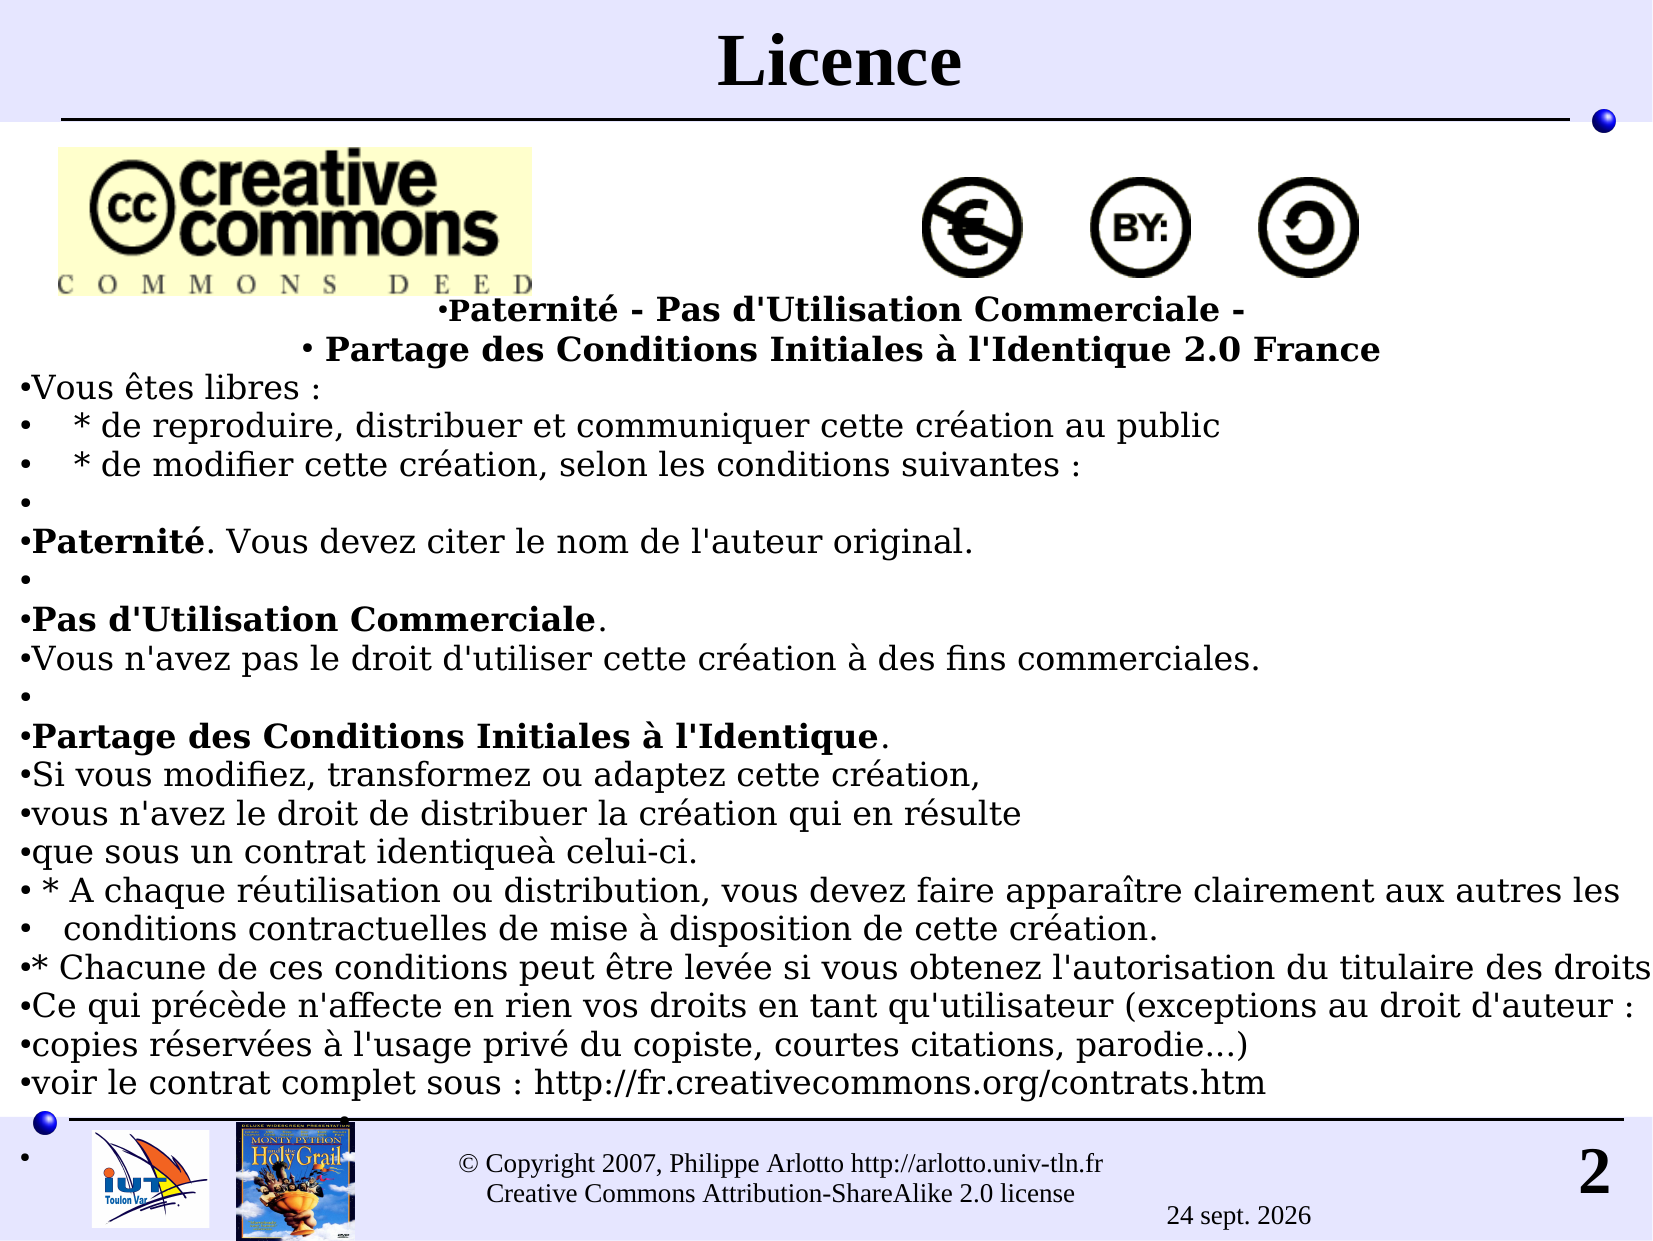

# Licence
Paternité - Pas d'Utilisation Commerciale -
 Partage des Conditions Initiales à l'Identique 2.0 France
Vous êtes libres :
 * de reproduire, distribuer et communiquer cette création au public
 * de modifier cette création, selon les conditions suivantes :
Paternité. Vous devez citer le nom de l'auteur original.
Pas d'Utilisation Commerciale.
Vous n'avez pas le droit d'utiliser cette création à des fins commerciales.
Partage des Conditions Initiales à l'Identique.
Si vous modifiez, transformez ou adaptez cette création,
vous n'avez le droit de distribuer la création qui en résulte
que sous un contrat identiqueà celui-ci.
 * A chaque réutilisation ou distribution, vous devez faire apparaître clairement aux autres les
 conditions contractuelles de mise à disposition de cette création.
* Chacune de ces conditions peut être levée si vous obtenez l'autorisation du titulaire des droits.
Ce qui précède n'affecte en rien vos droits en tant qu'utilisateur (exceptions au droit d'auteur :
copies réservées à l'usage privé du copiste, courtes citations, parodie...)
voir le contrat complet sous : http://fr.creativecommons.org/contrats.htm